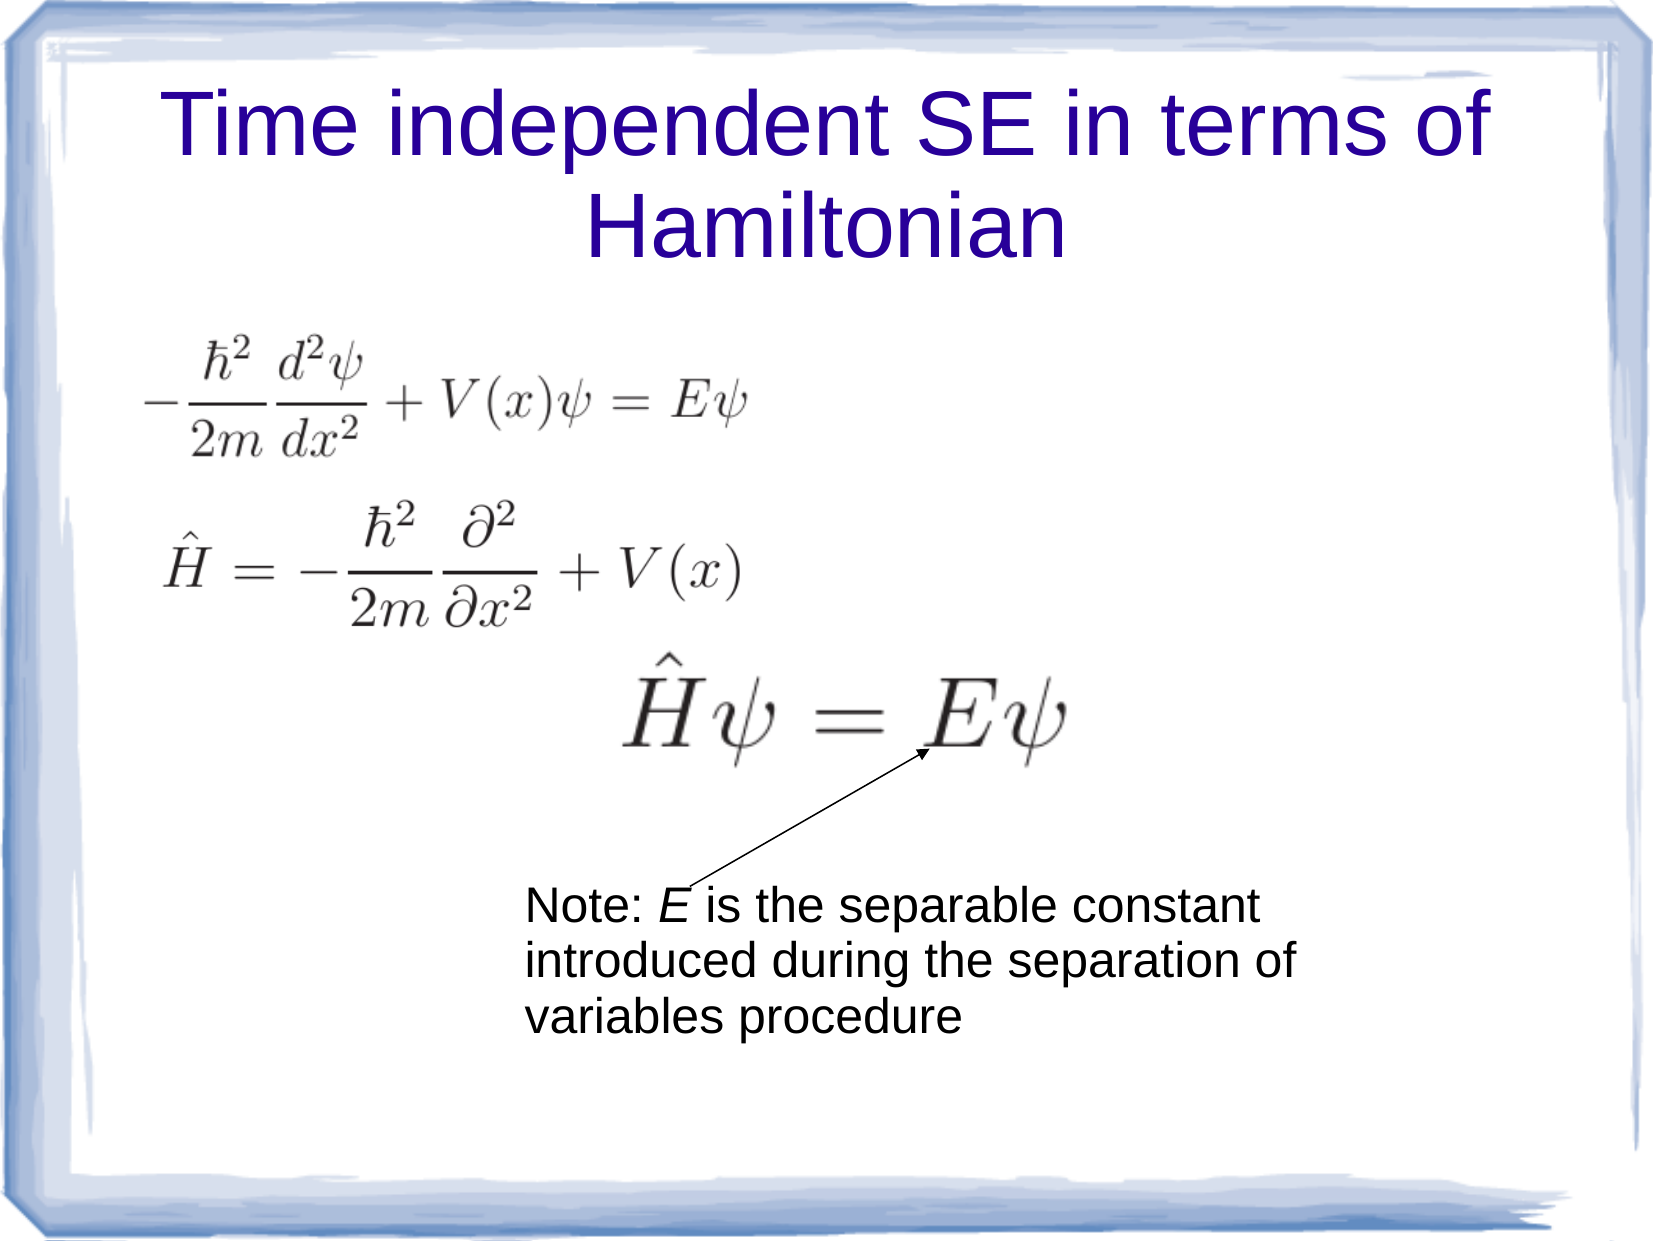

# Time independent SE in terms of Hamiltonian
Note: E is the separable constant introduced during the separation of variables procedure